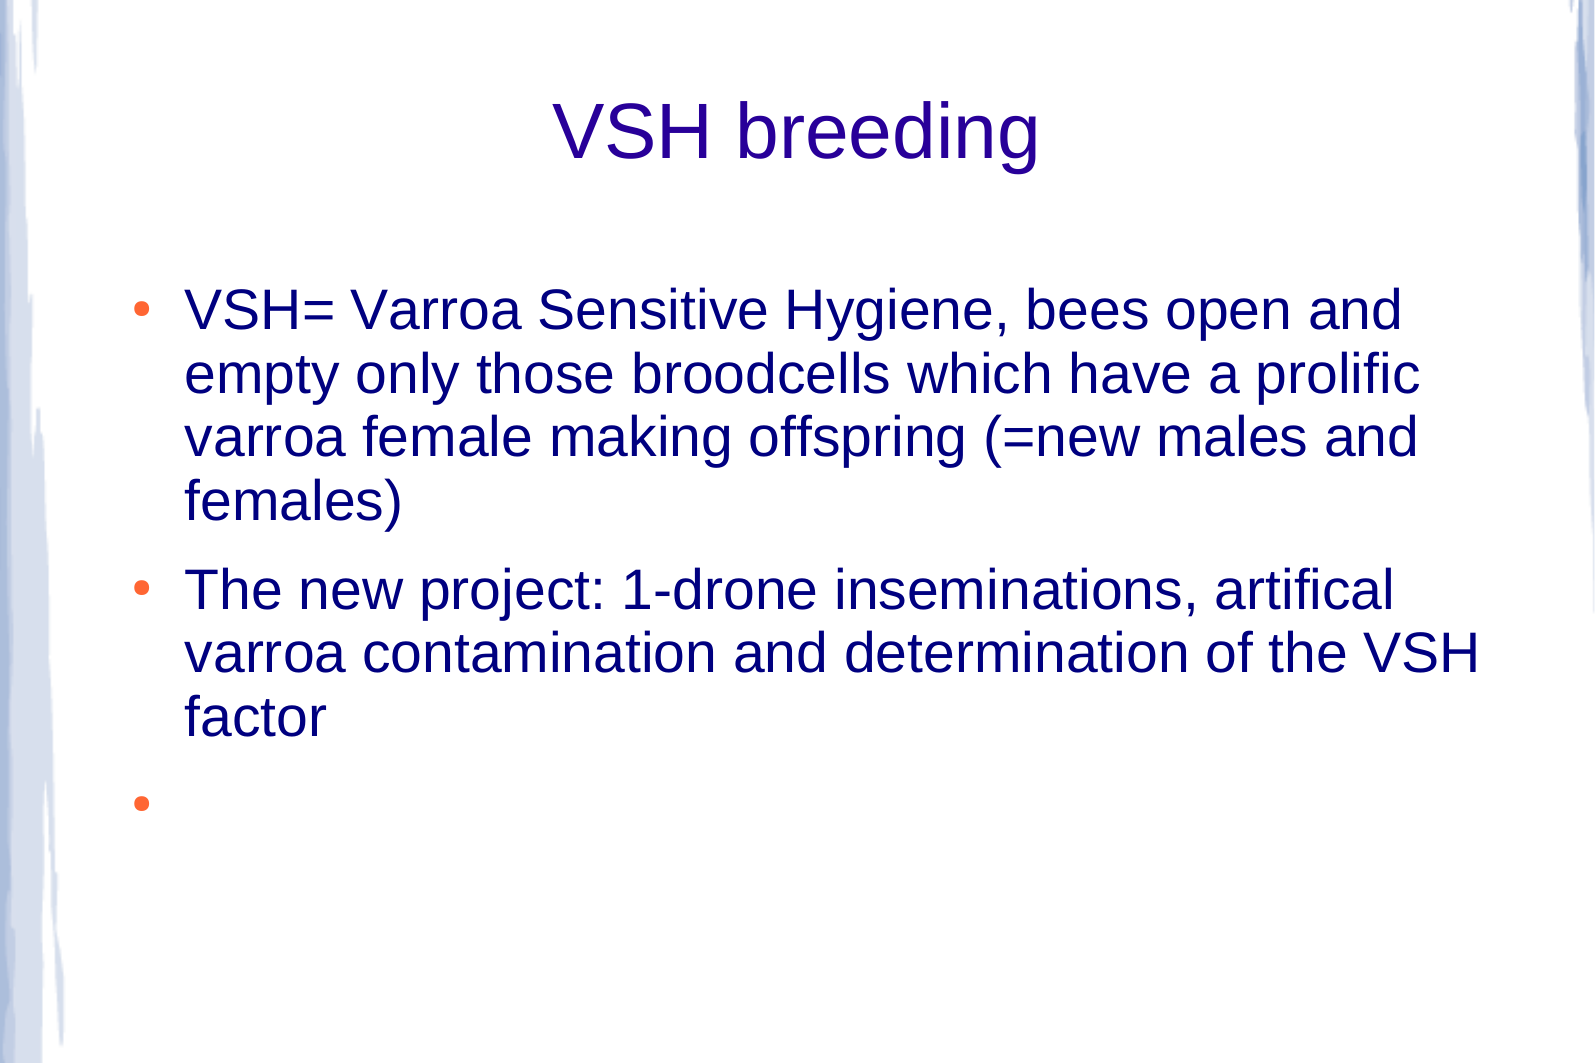

# VSH breeding
VSH= Varroa Sensitive Hygiene, bees open and empty only those broodcells which have a prolific varroa female making offspring (=new males and females)
The new project: 1-drone inseminations, artifical varroa contamination and determination of the VSH factor